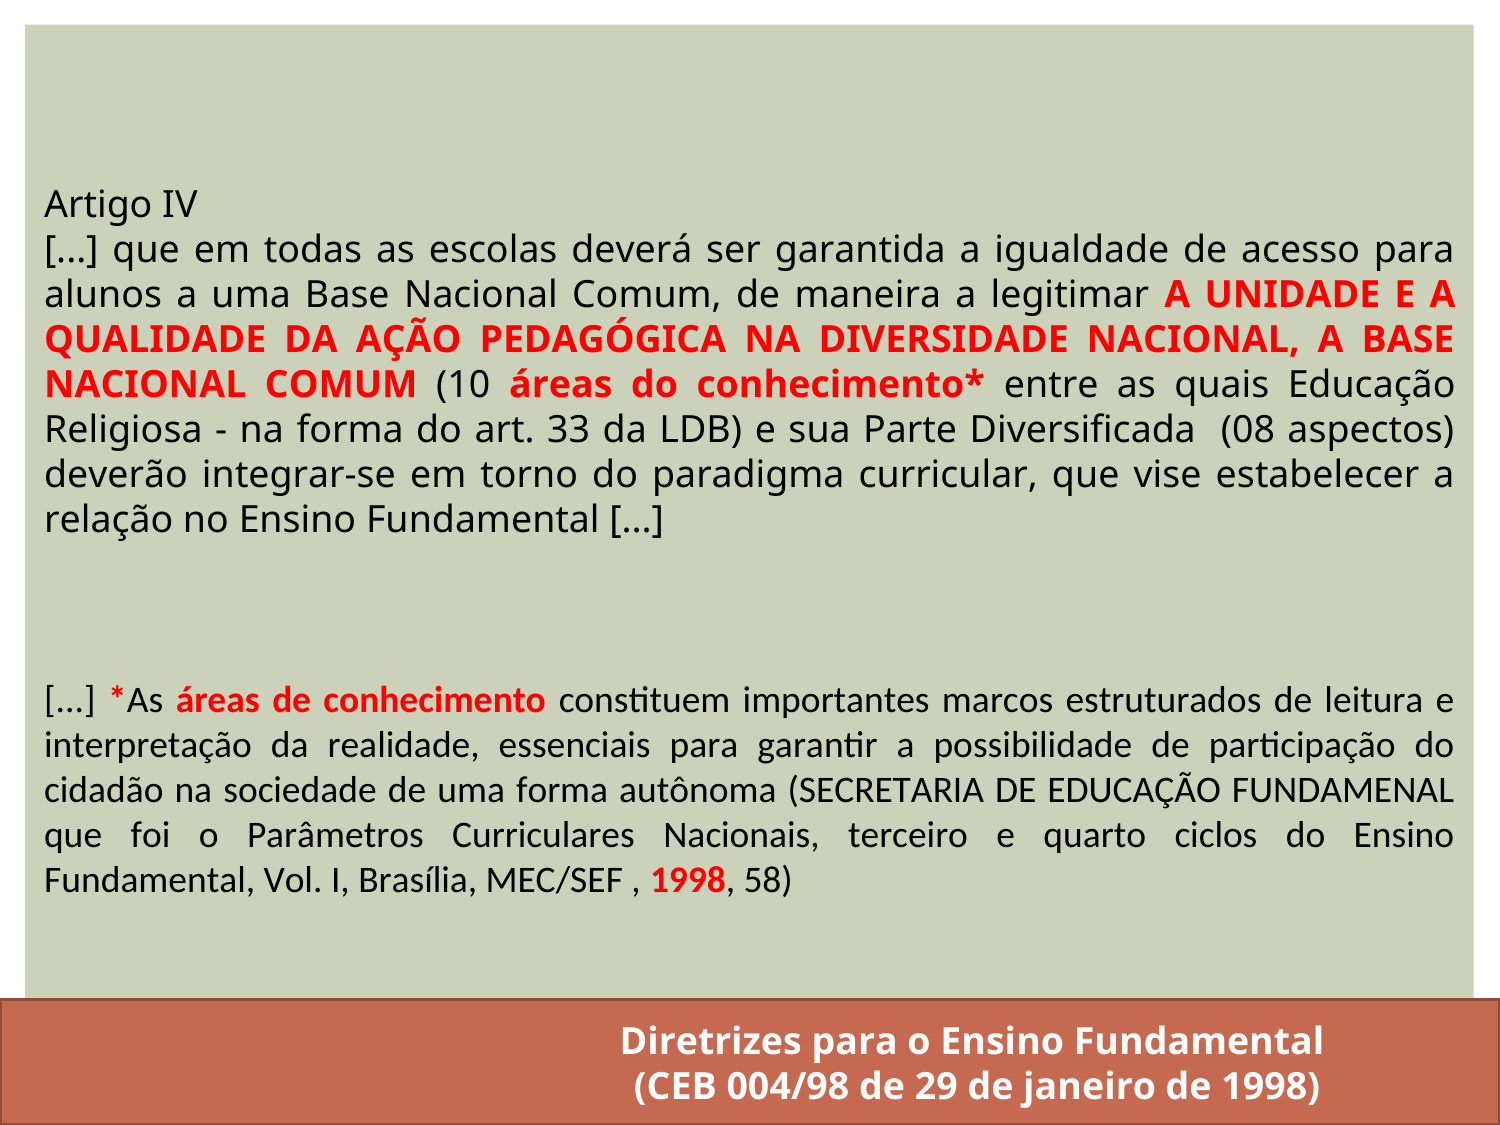

Artigo IV
[...] que em todas as escolas deverá ser garantida a igualdade de acesso para alunos a uma Base Nacional Comum, de maneira a legitimar A UNIDADE E A QUALIDADE DA AÇÃO PEDAGÓGICA NA DIVERSIDADE NACIONAL, A BASE NACIONAL COMUM (10 áreas do conhecimento* entre as quais Educação Religiosa - na forma do art. 33 da LDB) e sua Parte Diversificada (08 aspectos) deverão integrar-se em torno do paradigma curricular, que vise estabelecer a relação no Ensino Fundamental [...]
[...] *As áreas de conhecimento constituem importantes marcos estruturados de leitura e interpretação da realidade, essenciais para garantir a possibilidade de participação do cidadão na sociedade de uma forma autônoma (SECRETARIA DE EDUCAÇÃO FUNDAMENAL que foi o Parâmetros Curriculares Nacionais, terceiro e quarto ciclos do Ensino Fundamental, Vol. I, Brasília, MEC/SEF , 1998, 58)
Diretrizes para o Ensino Fundamental
(CEB 004/98 de 29 de janeiro de 1998)